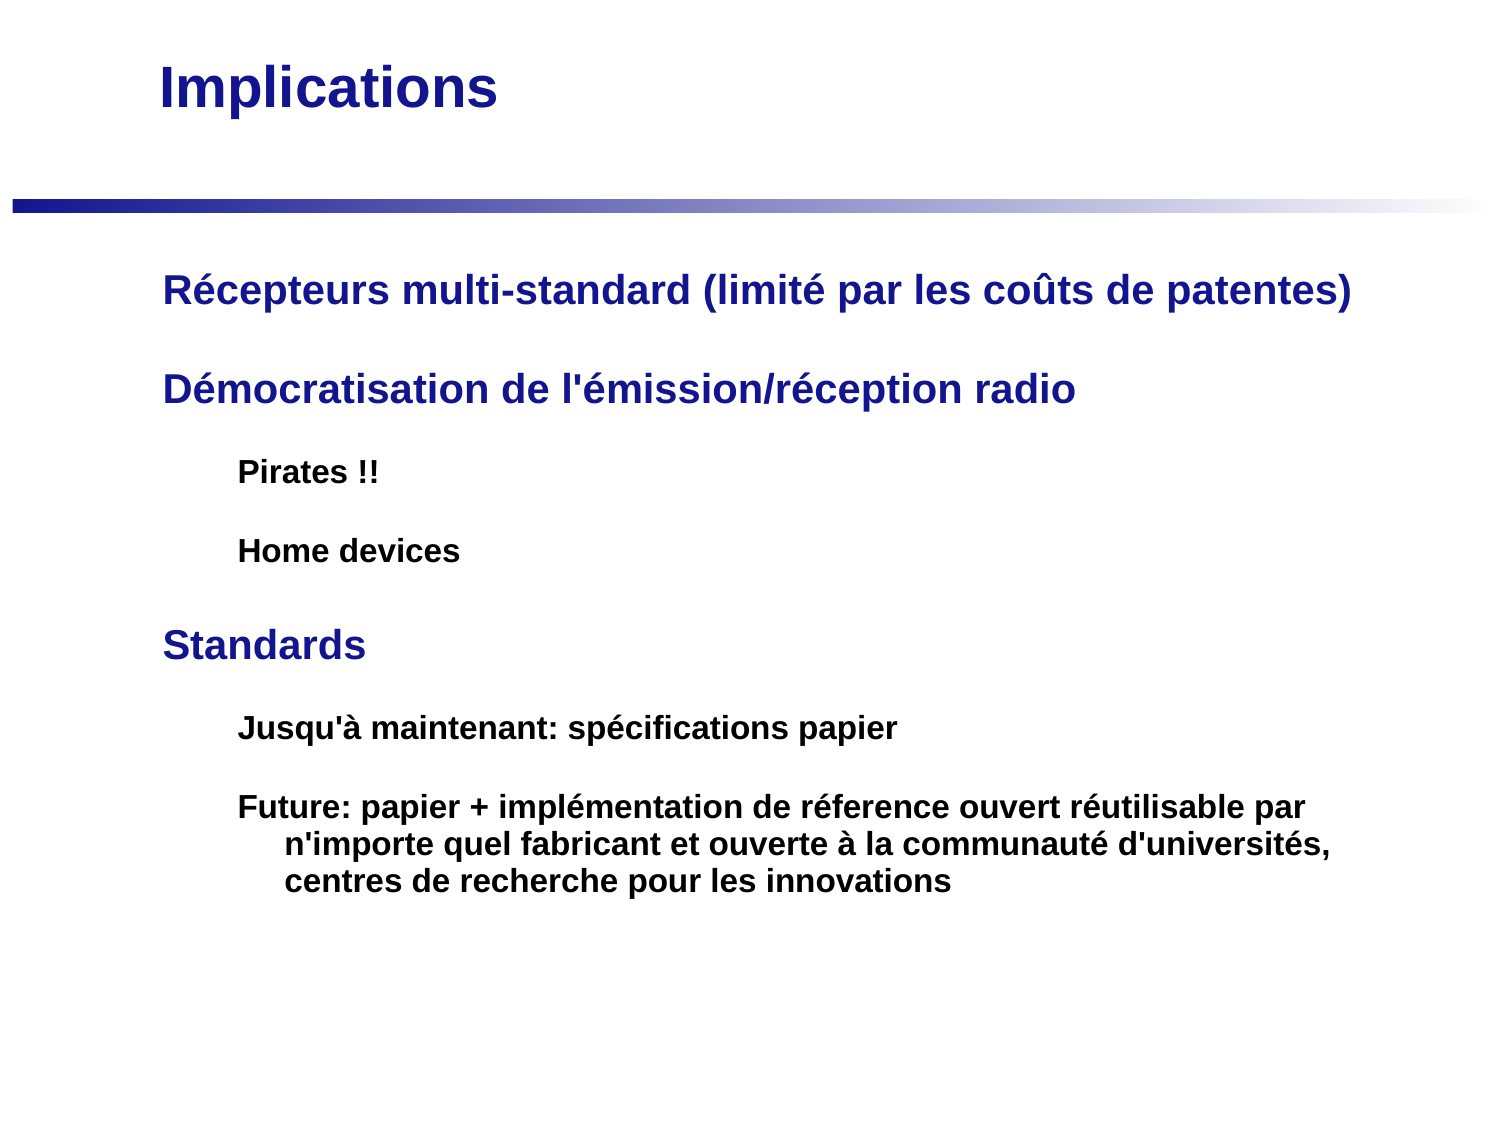

# Implications
Récepteurs multi-standard (limité par les coûts de patentes)
Démocratisation de l'émission/réception radio
Pirates !!
Home devices
Standards
Jusqu'à maintenant: spécifications papier
Future: papier + implémentation de réference ouvert réutilisable par n'importe quel fabricant et ouverte à la communauté d'universités, centres de recherche pour les innovations